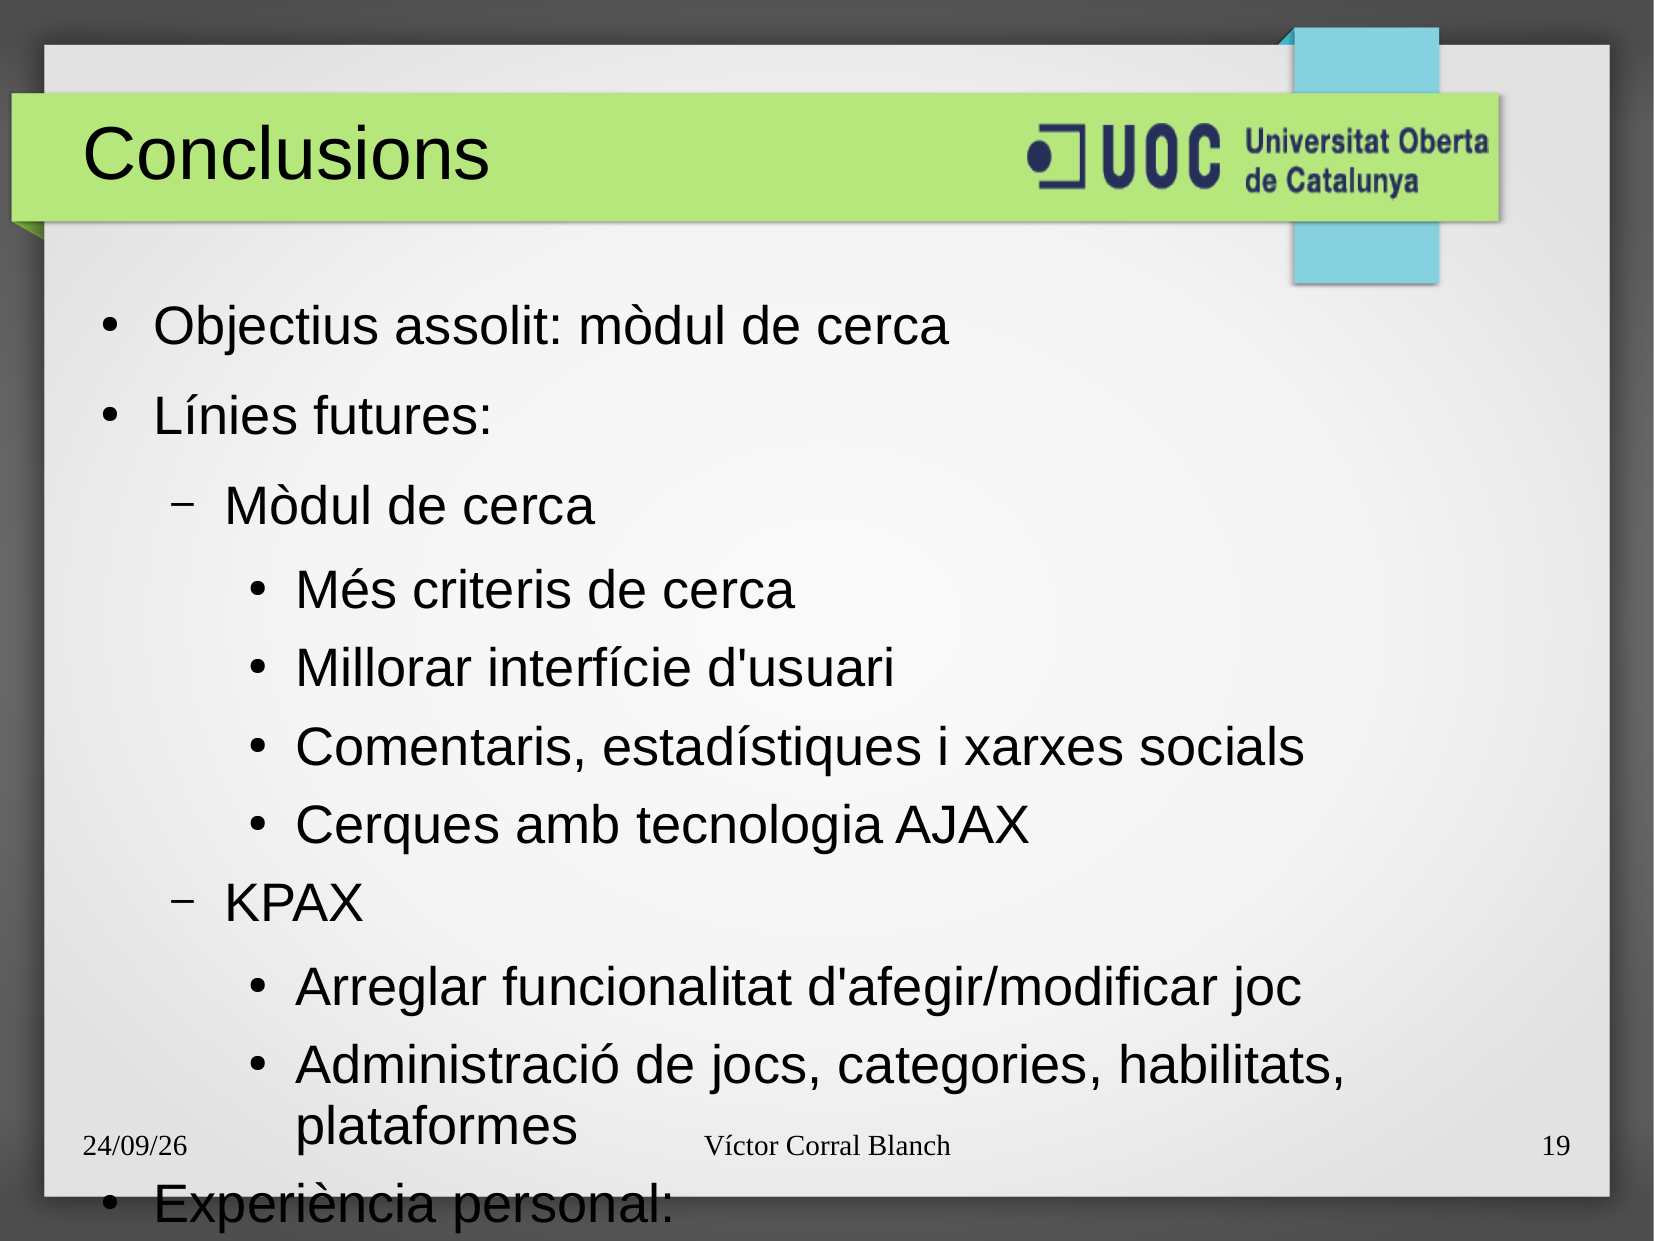

# Conclusions
Objectius assolit: mòdul de cerca
Línies futures:
Mòdul de cerca
Més criteris de cerca
Millorar interfície d'usuari
Comentaris, estadístiques i xarxes socials
Cerques amb tecnologia AJAX
KPAX
Arreglar funcionalitat d'afegir/modificar joc
Administració de jocs, categories, habilitats, plataformes
Experiència personal:
Aprenentatge de moltes tecnologies (J2EE)
Víctor Corral Blanch
19